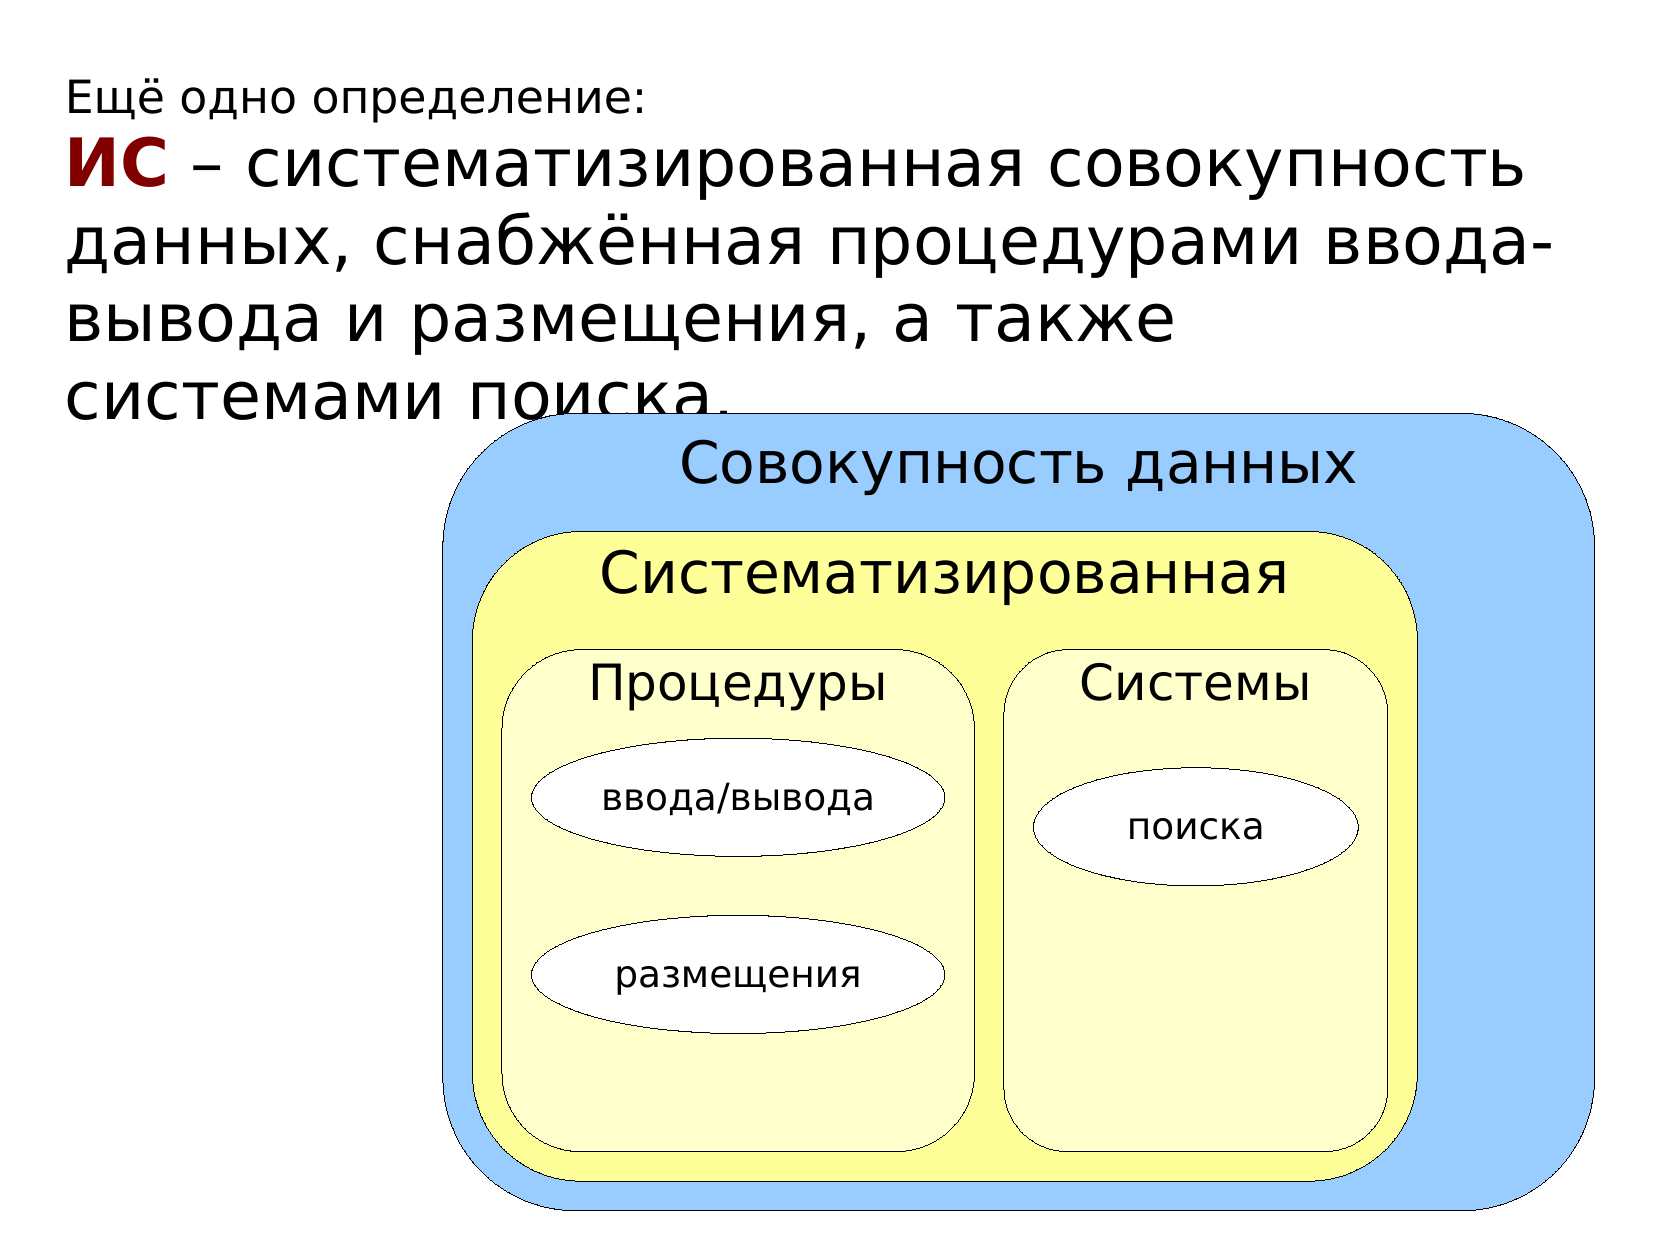

Ещё одно определение:
ИС – систематизированная совокупность данных, снабжённая процедурами ввода-вывода и размещения, а также системами поиска.
Совокупность данных
Систематизированная
Процедуры
Системы
ввода/вывода
поиска
размещения